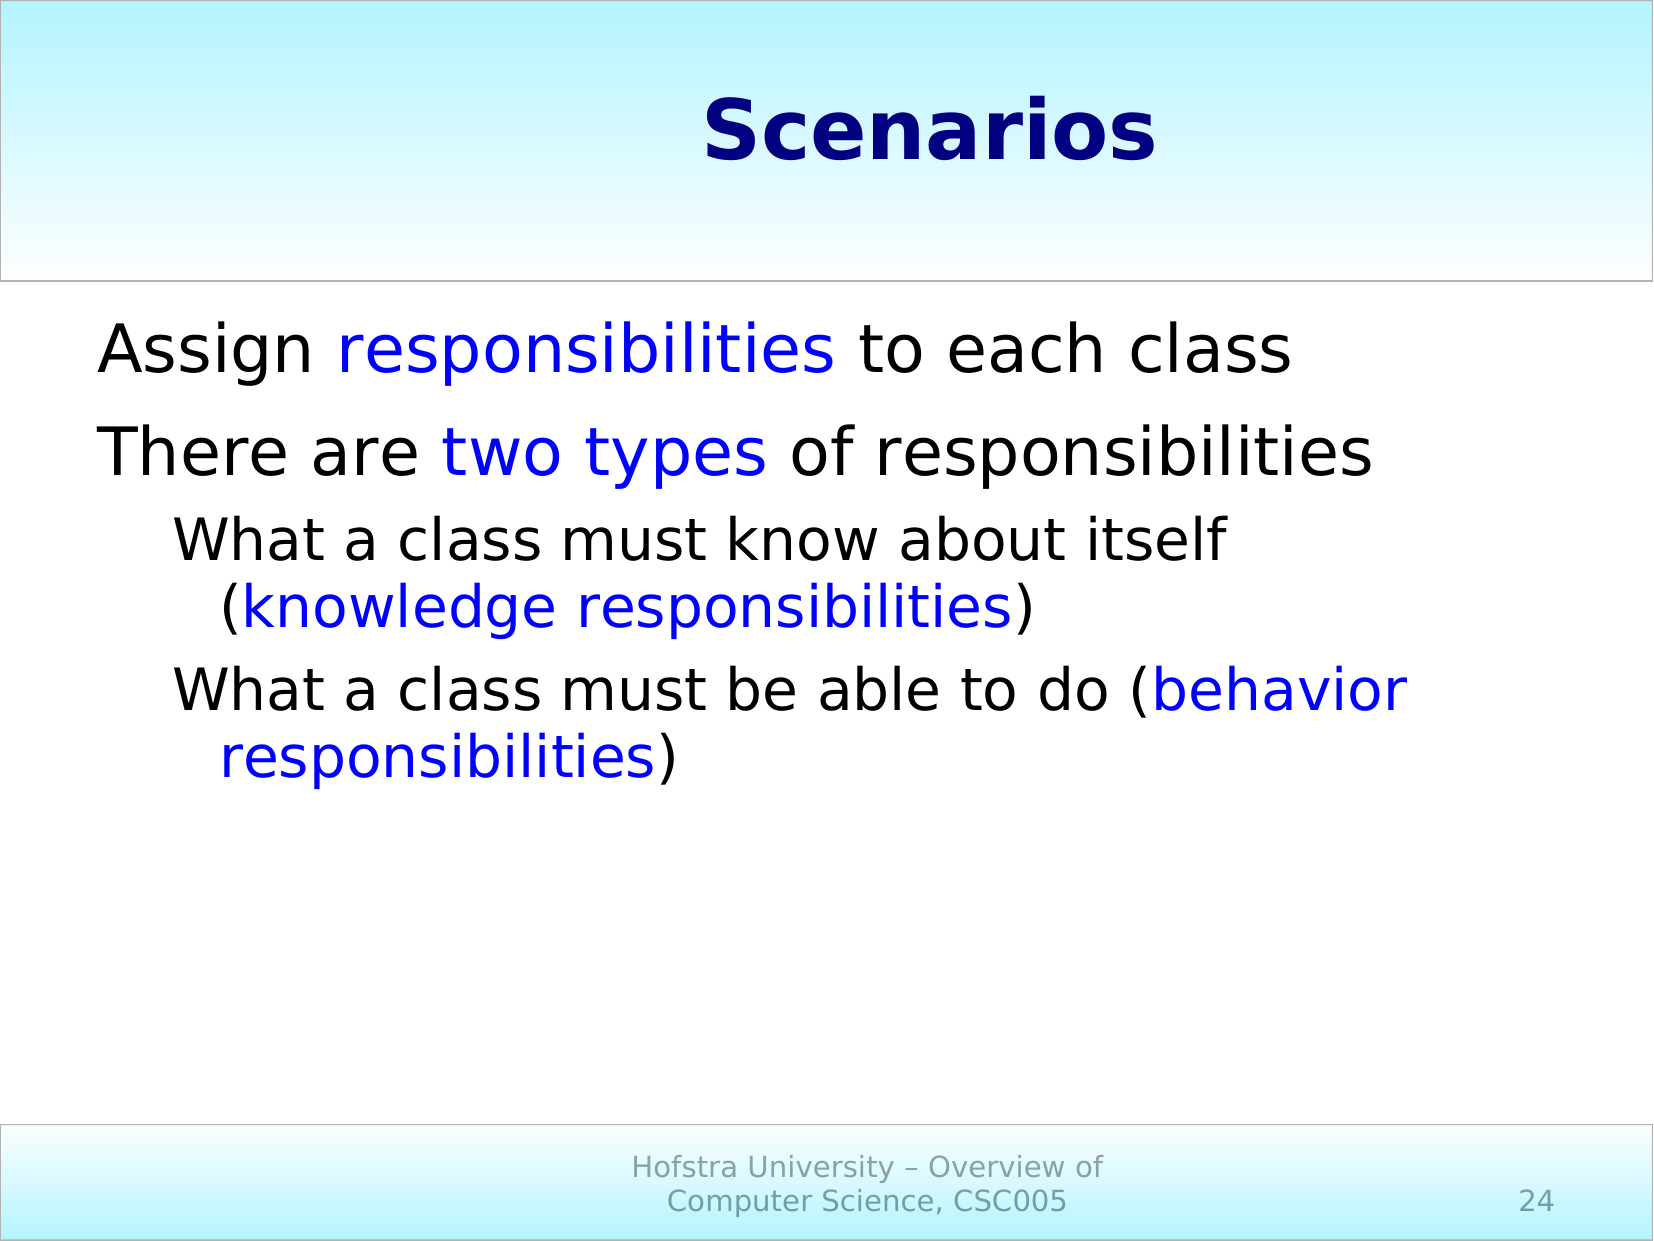

# Scenarios
Assign responsibilities to each class
There are two types of responsibilities
What a class must know about itself (knowledge responsibilities)
What a class must be able to do (behavior responsibilities)
24